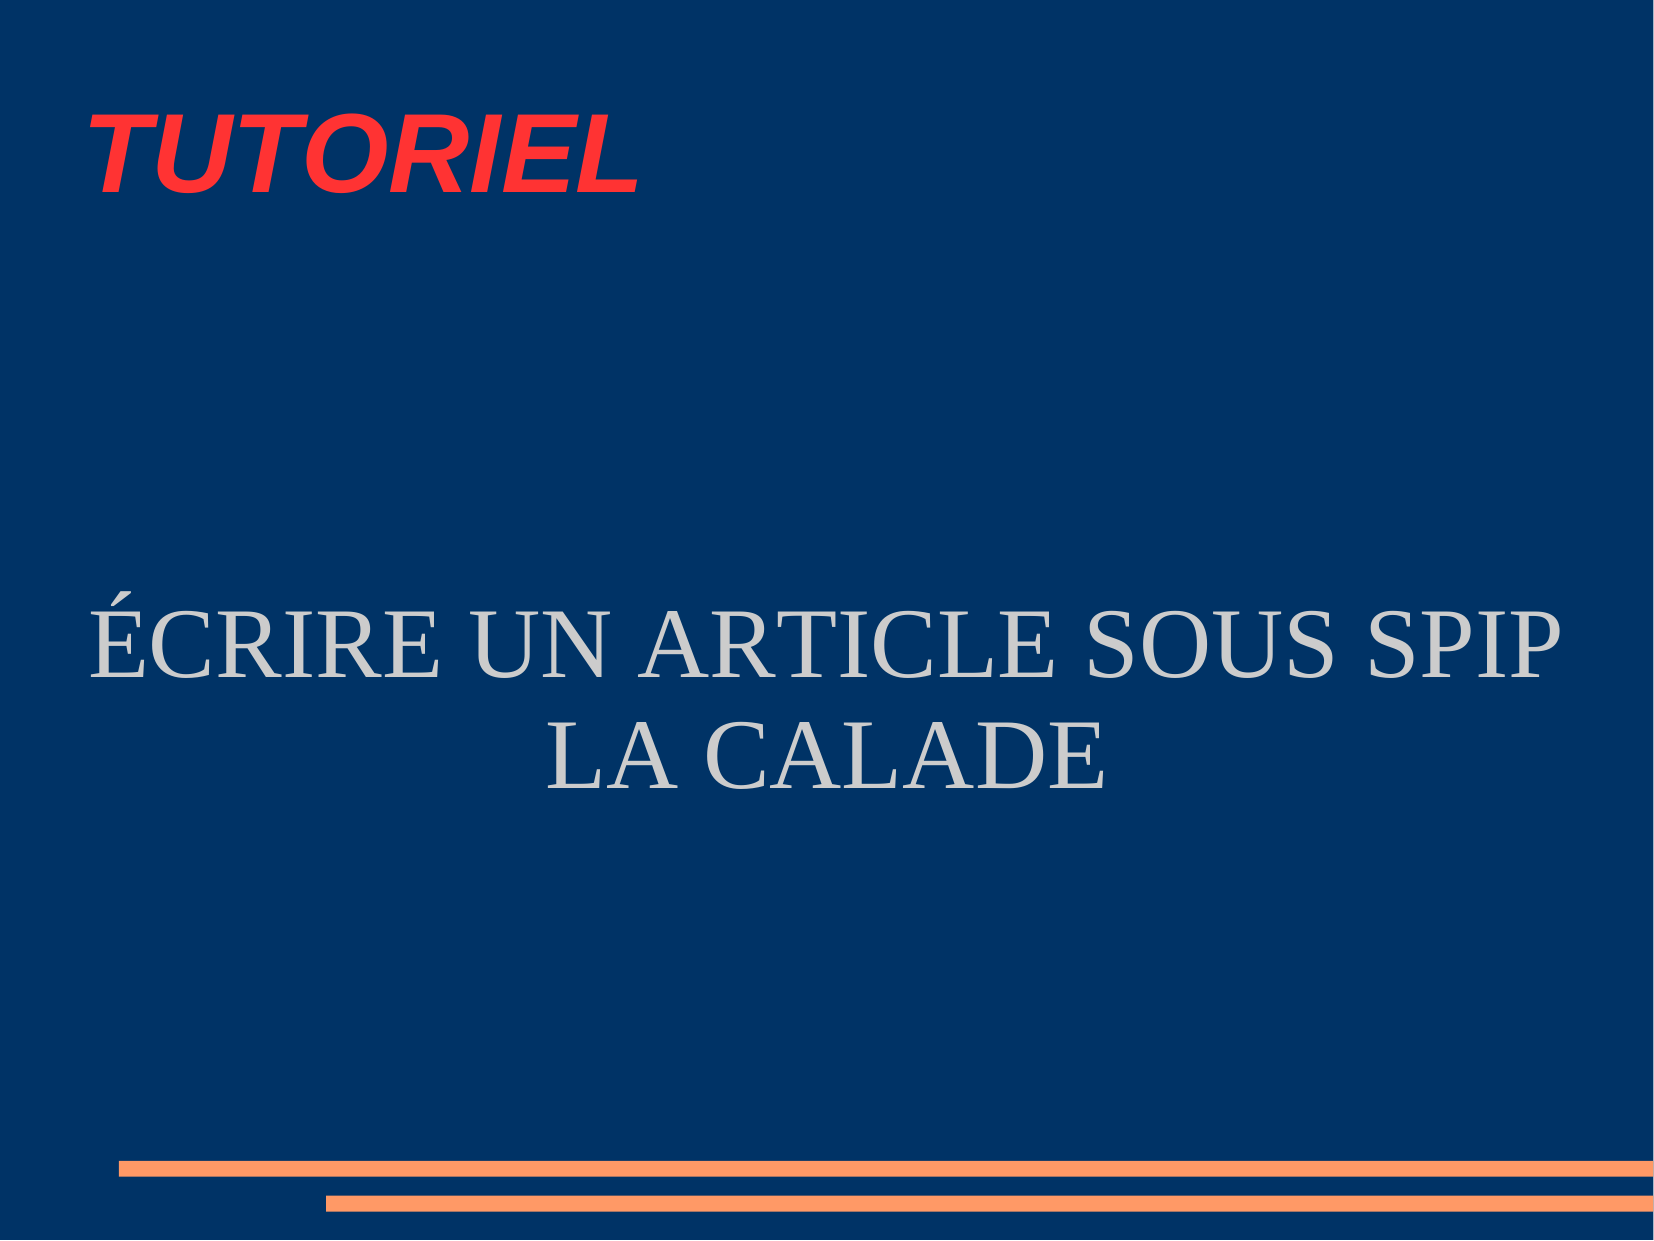

# TUTORIEL
ÉCRIRE UN ARTICLE SOUS SPIP LA CALADE